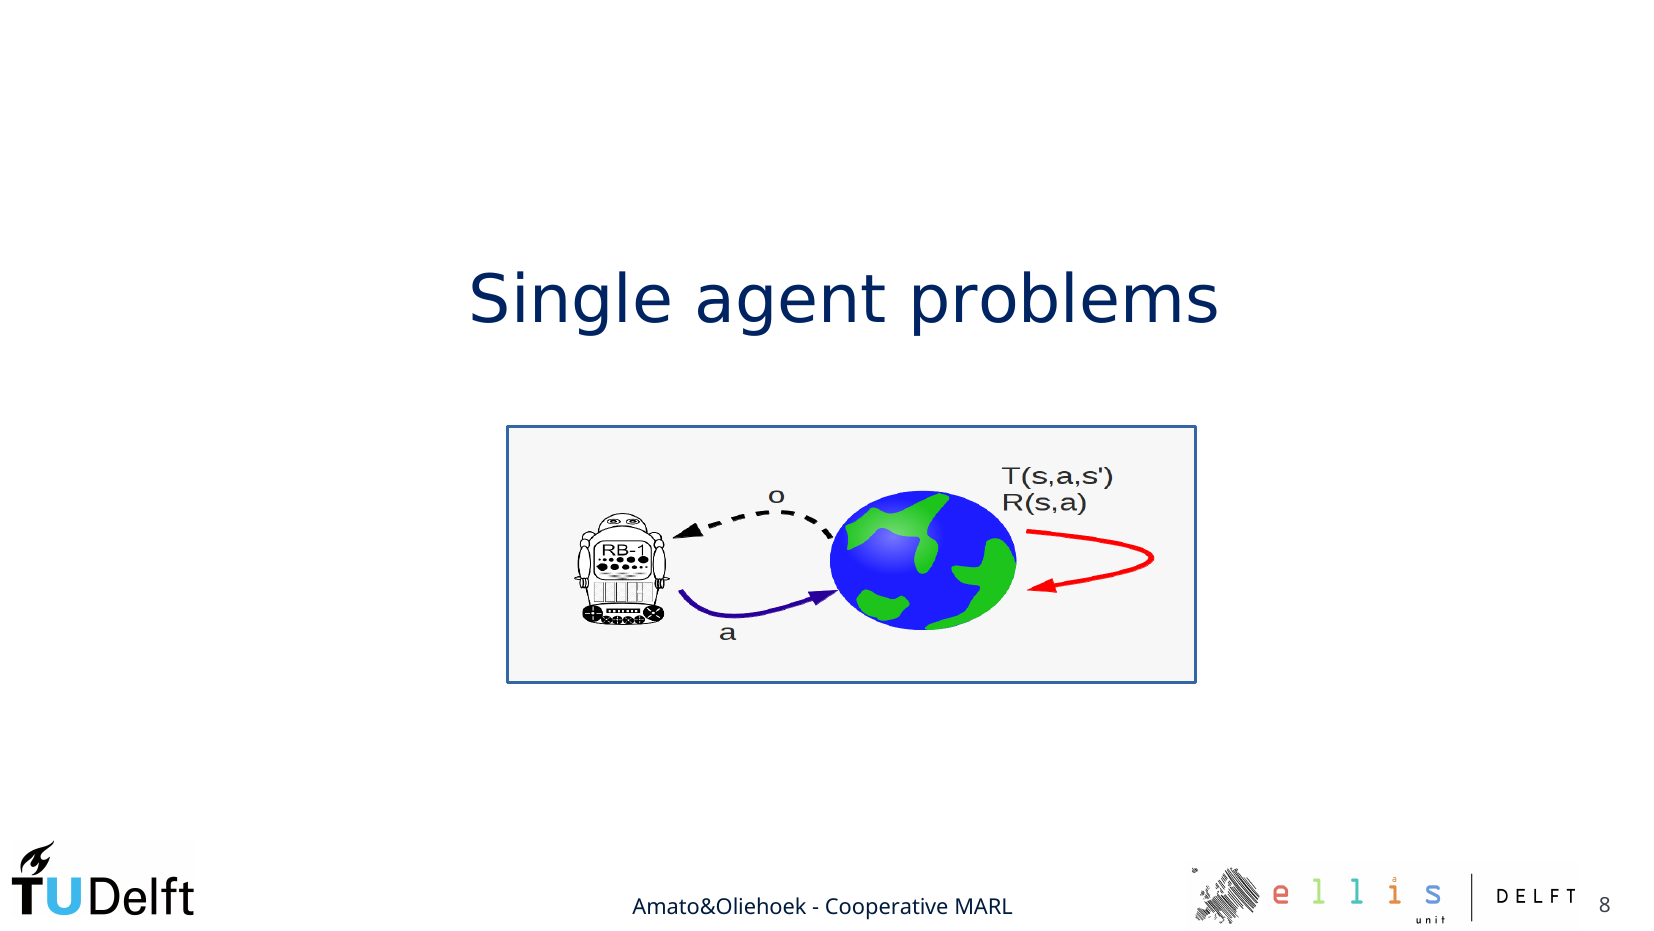

# Single agent problems
Amato&Oliehoek - Cooperative MARL